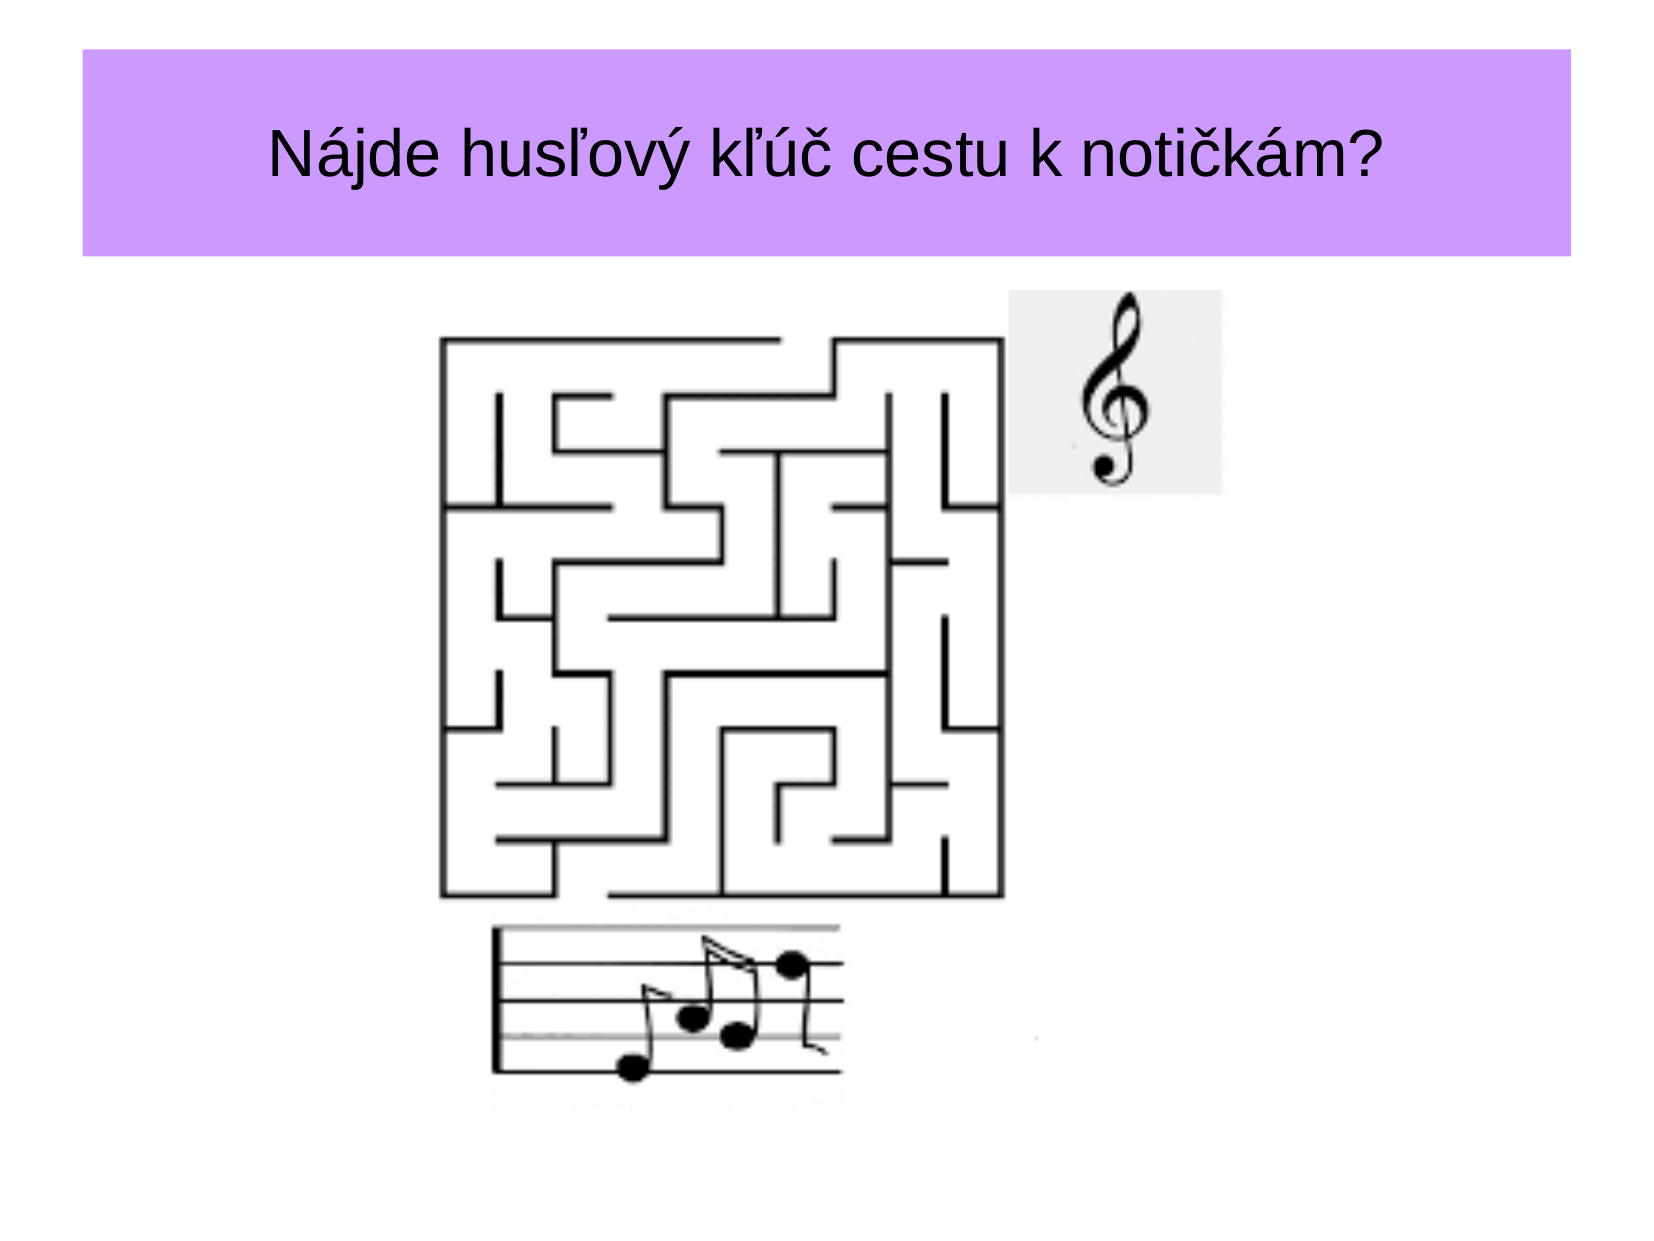

# Nájde husľový kľúč cestu k notičkám?